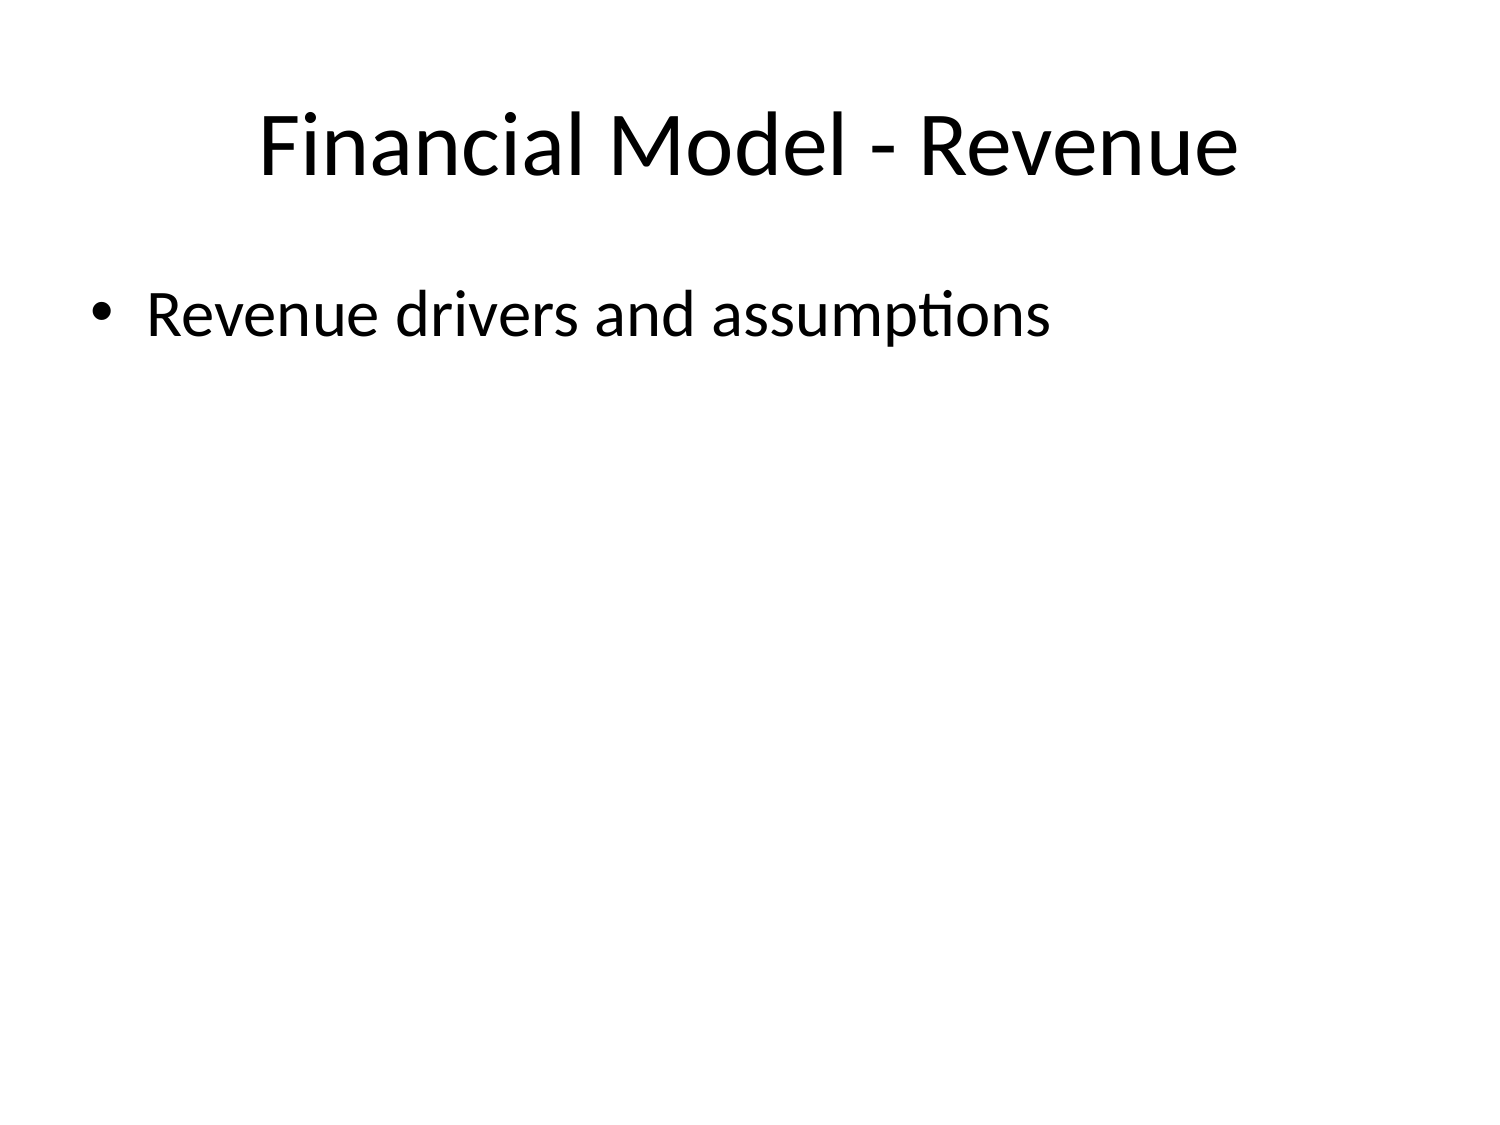

# Financial Model - Revenue
Revenue drivers and assumptions